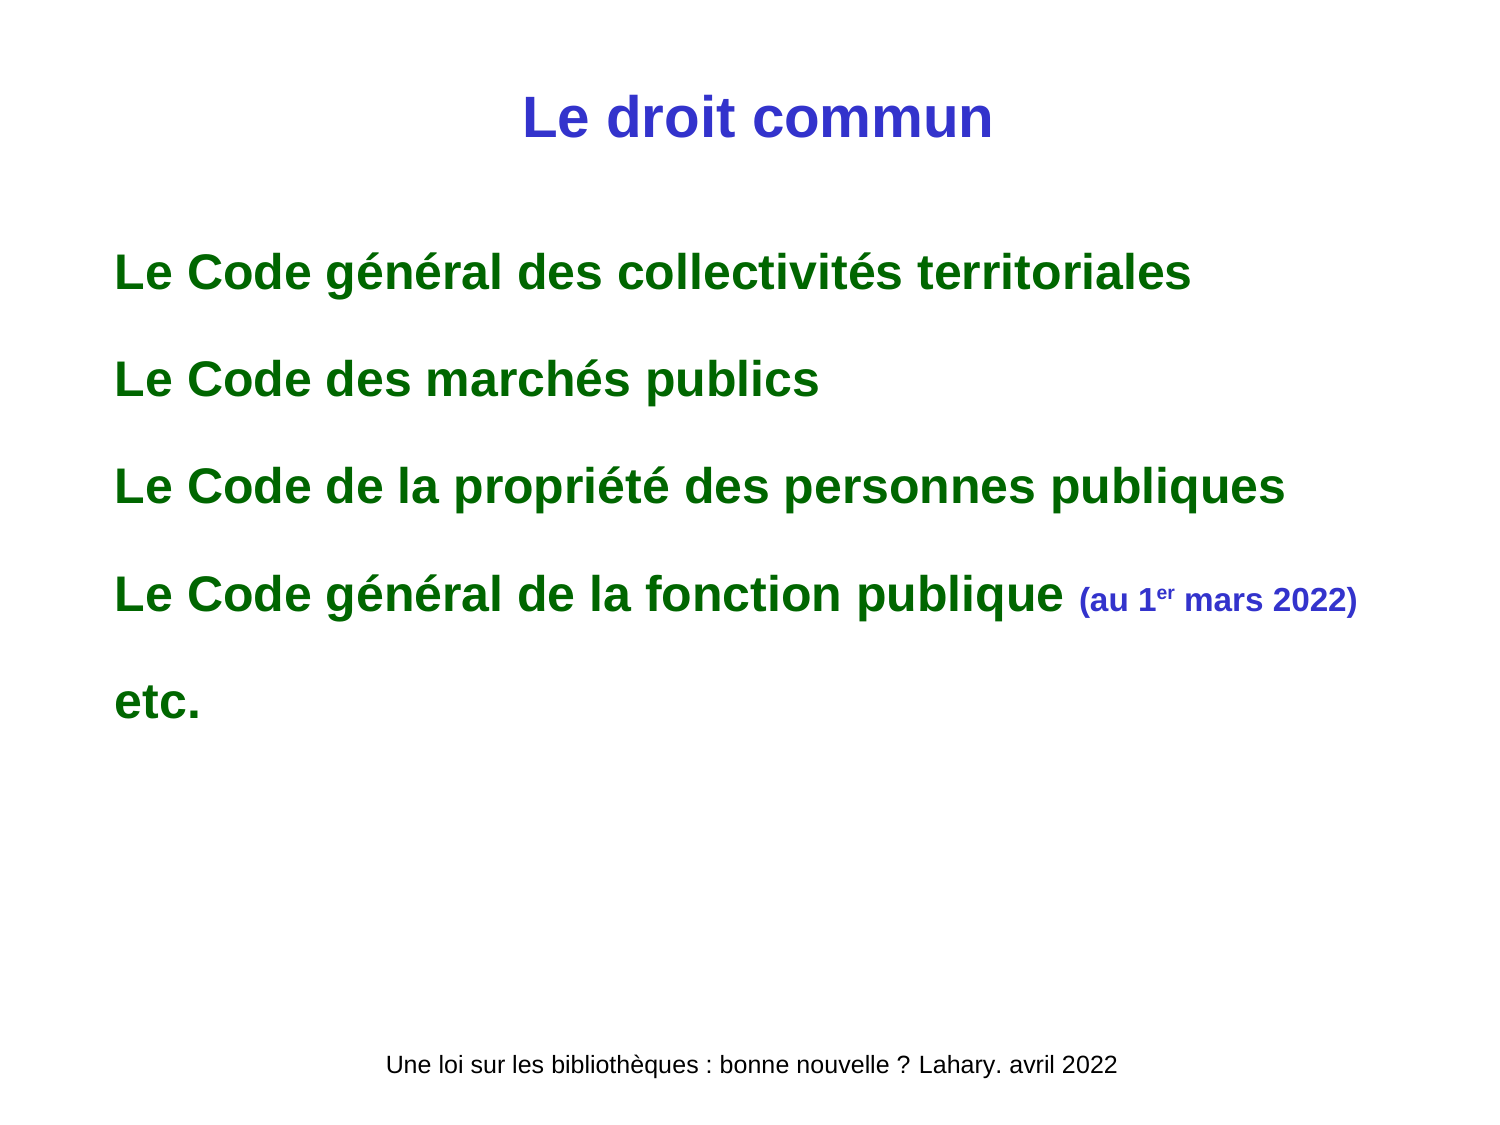

# Le droit commun
Le Code général des collectivités territoriales
Le Code des marchés publics
Le Code de la propriété des personnes publiques
Le Code général de la fonction publique (au 1er mars 2022)
etc.
Une loi sur les bibliothèques : bonne nouvelle ? Lahary. avril 2022